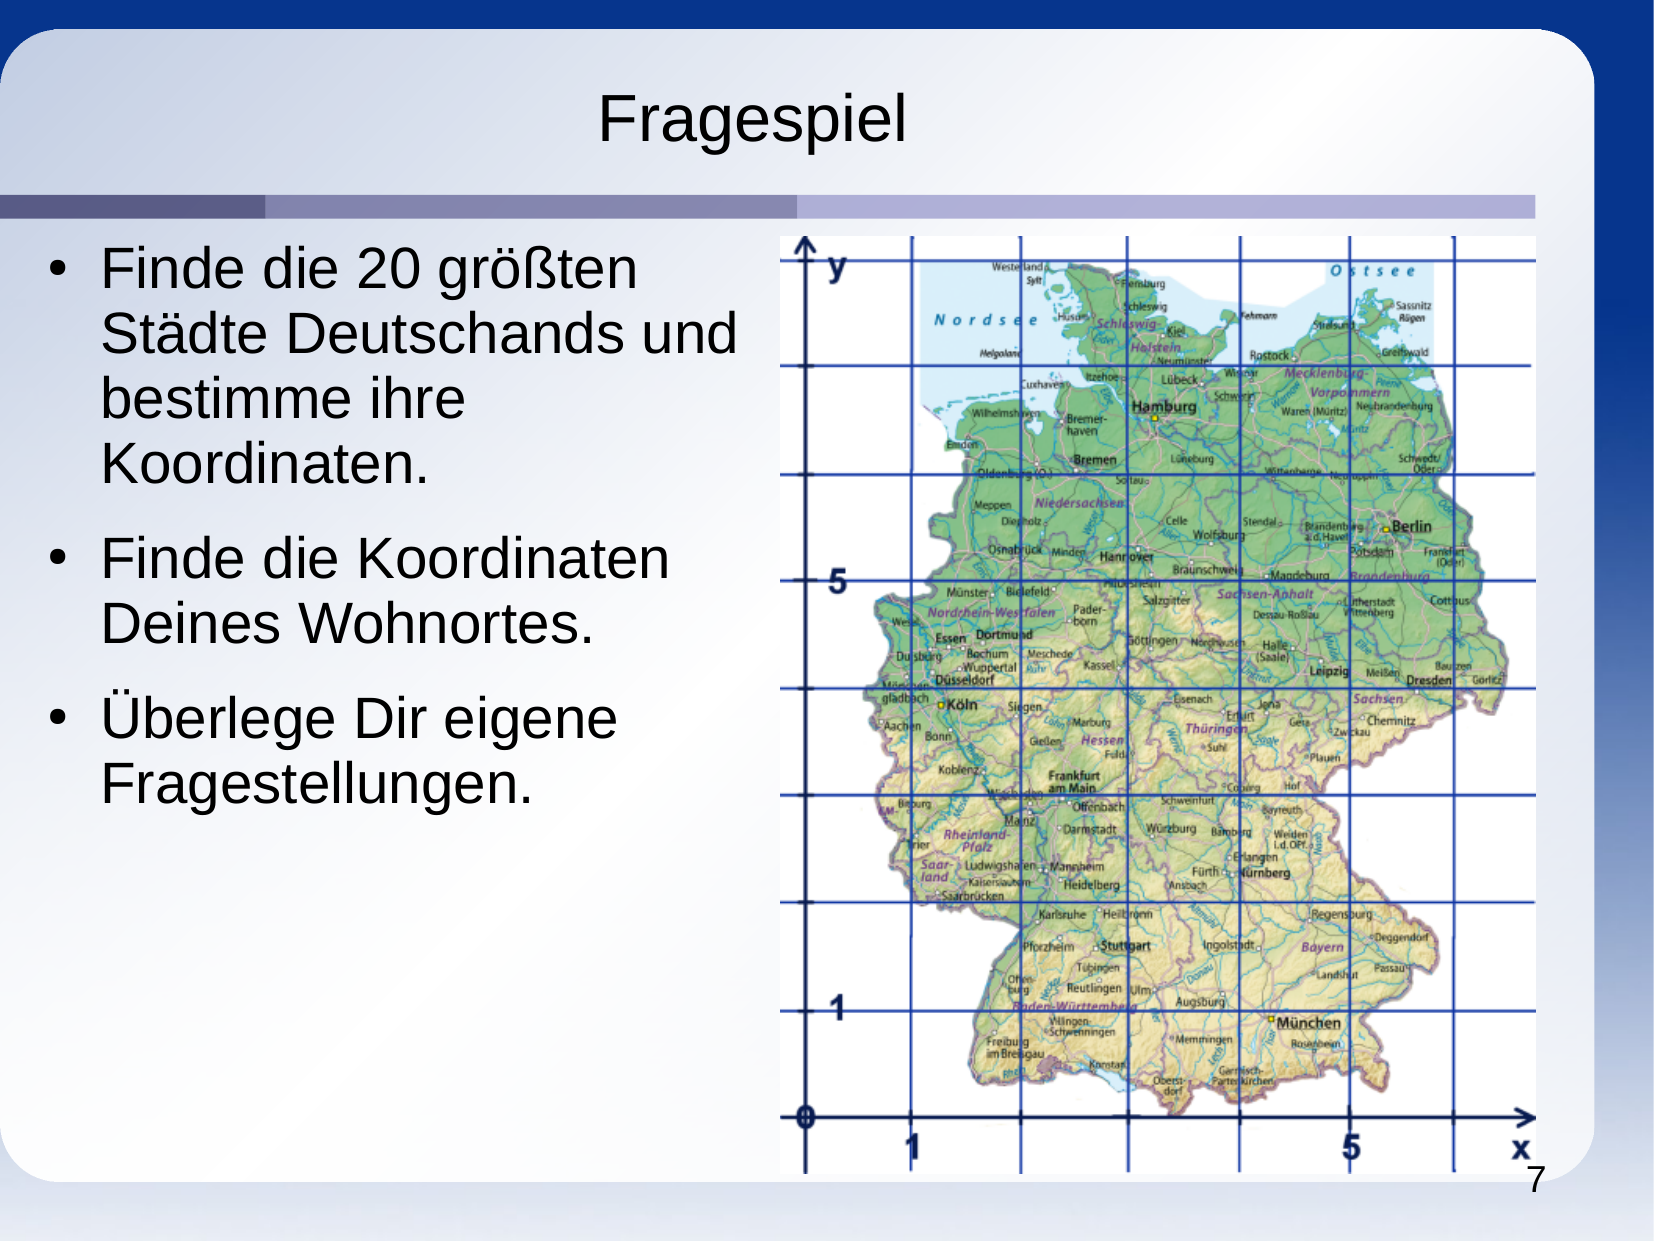

# Fragespiel
Finde die 20 größten Städte Deutschands und bestimme ihre Koordinaten.
Finde die Koordinaten Deines Wohnortes.
Überlege Dir eigene Fragestellungen.